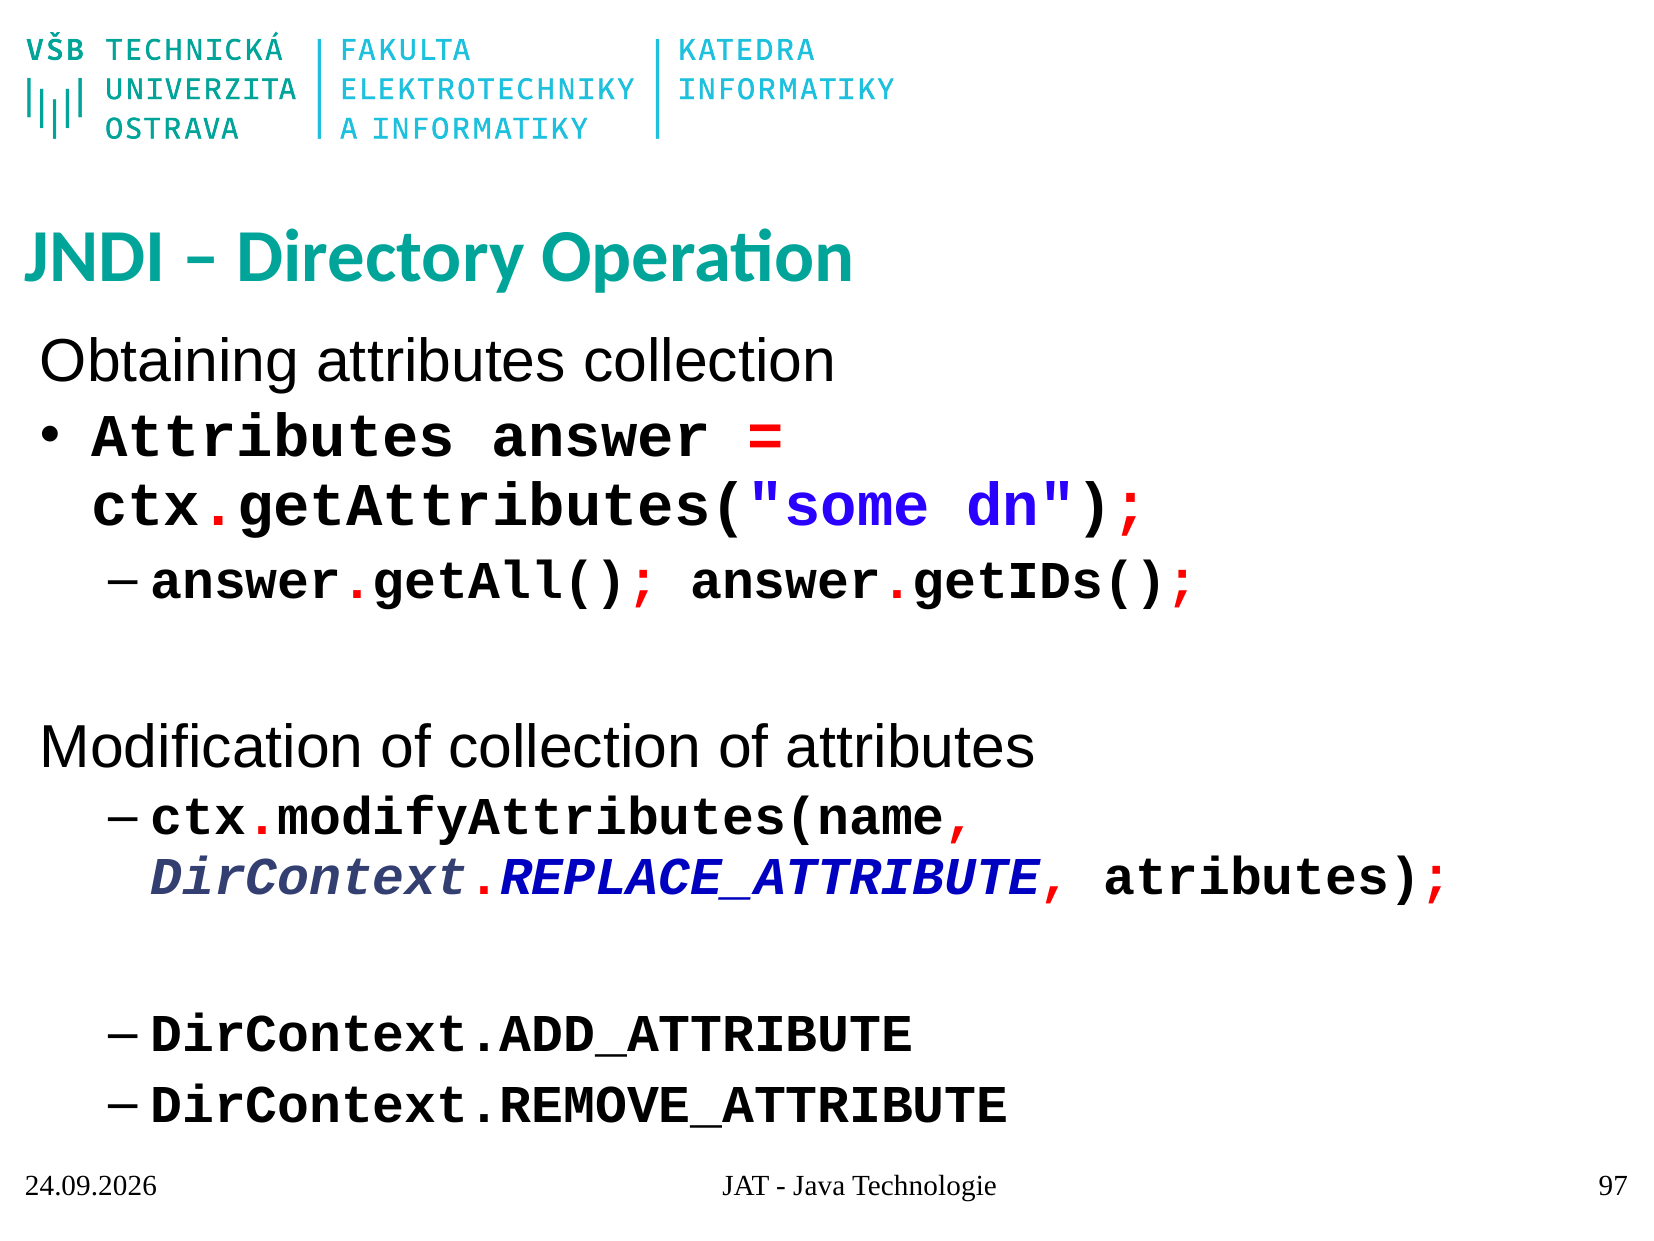

JNDI – Directory Operation
# Obtaining attributes collection
Attributes answer = ctx.getAttributes("some dn");
answer.getAll(); answer.getIDs();
Modification of collection of attributes
ctx.modifyAttributes(name, DirContext.REPLACE_ATTRIBUTE, atributes);
DirContext.ADD_ATTRIBUTE
DirContext.REMOVE_ATTRIBUTE
JAT - Java Technologie
97